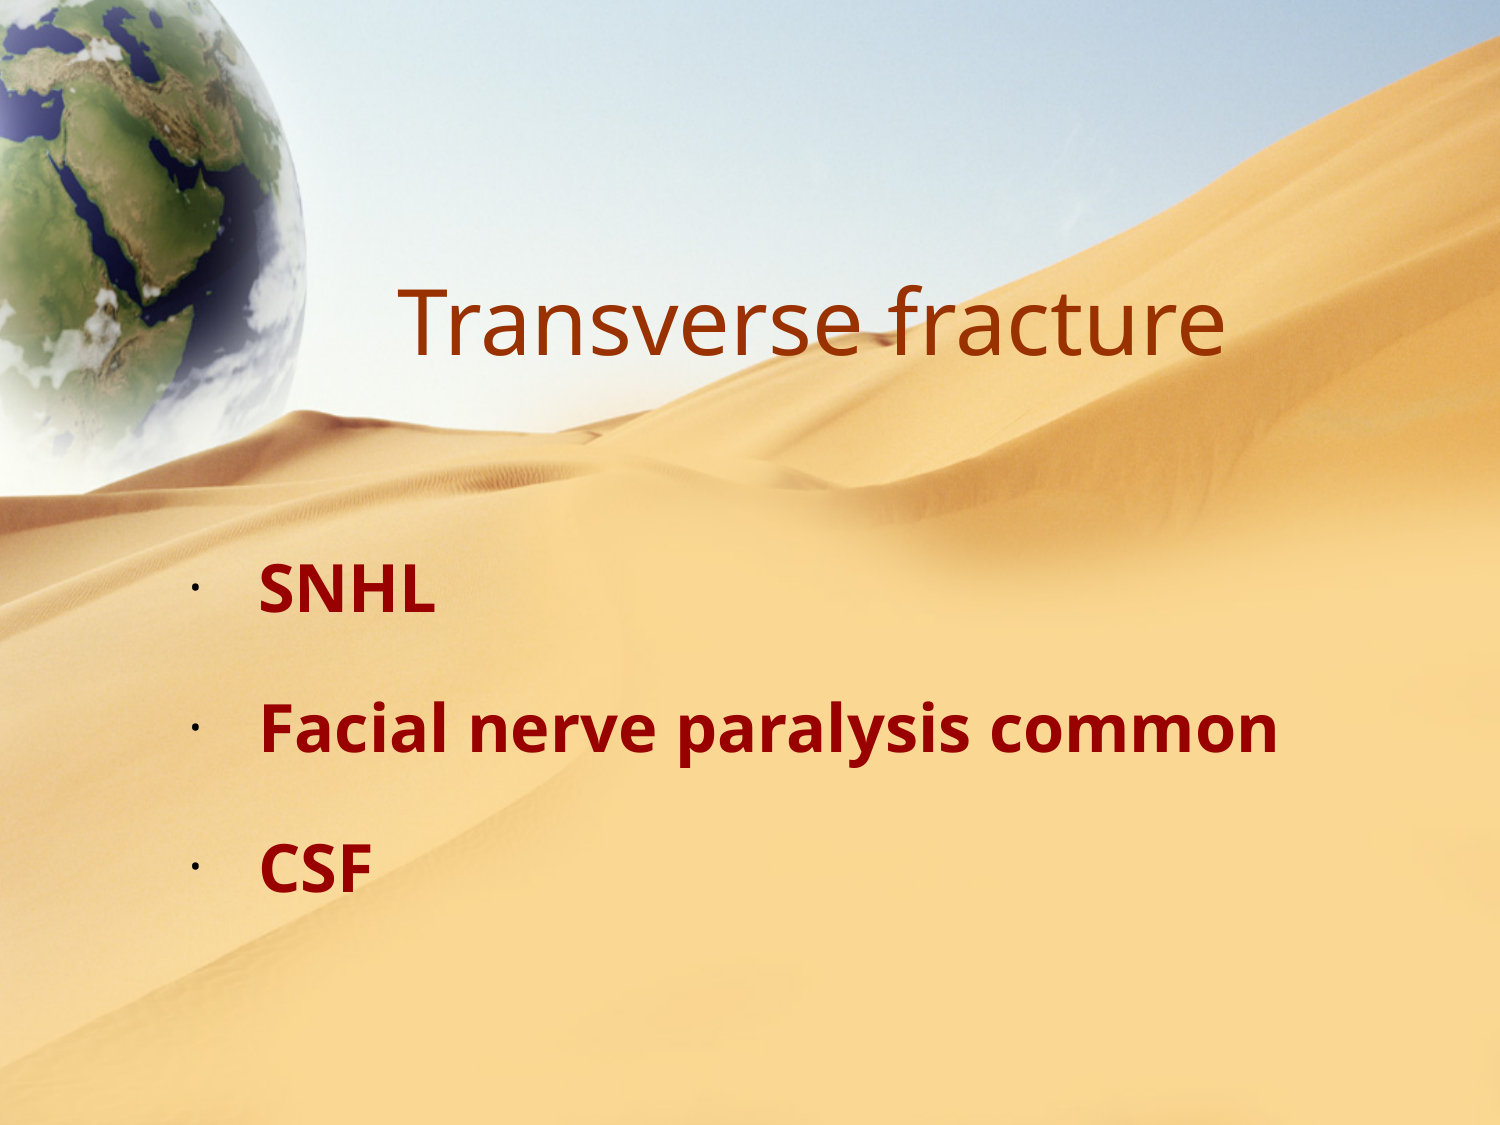

Transverse fracture
SNHL
Facial nerve paralysis common
CSF